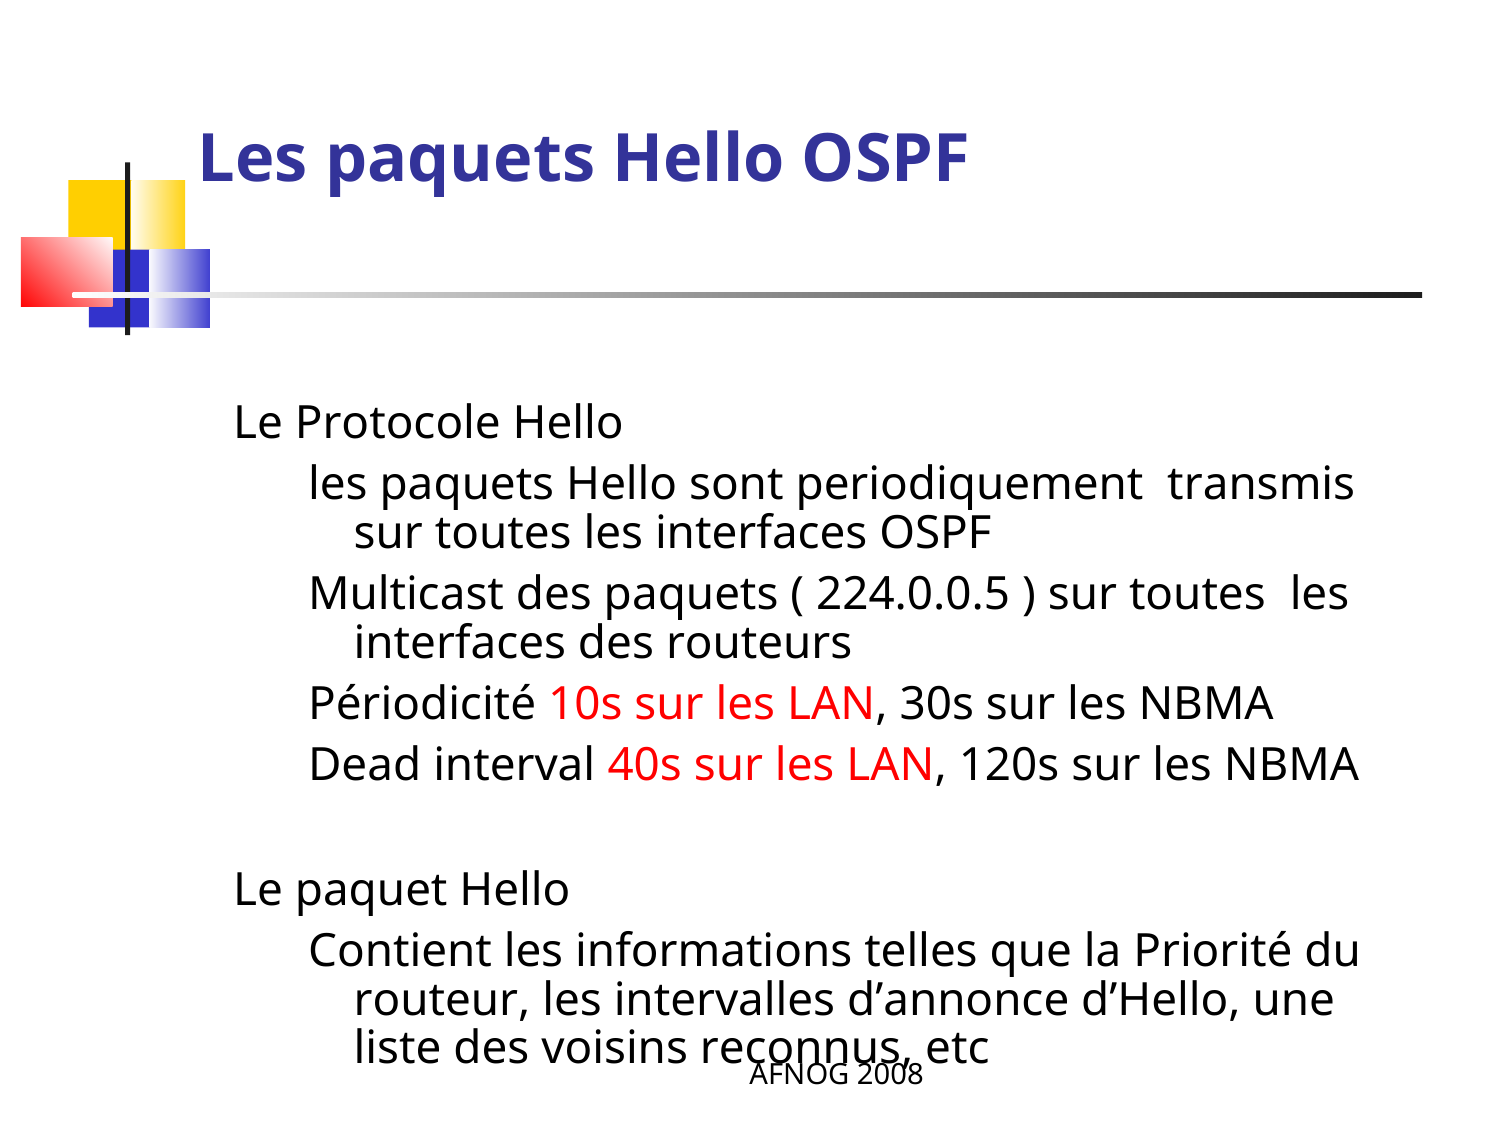

# Les paquets Hello OSPF
Le Protocole Hello
les paquets Hello sont periodiquement transmis sur toutes les interfaces OSPF
Multicast des paquets ( 224.0.0.5 ) sur toutes les interfaces des routeurs
Périodicité 10s sur les LAN, 30s sur les NBMA
Dead interval 40s sur les LAN, 120s sur les NBMA
Le paquet Hello
Contient les informations telles que la Priorité du routeur, les intervalles d’annonce d’Hello, une liste des voisins reconnus, etc
AFNOG 2008